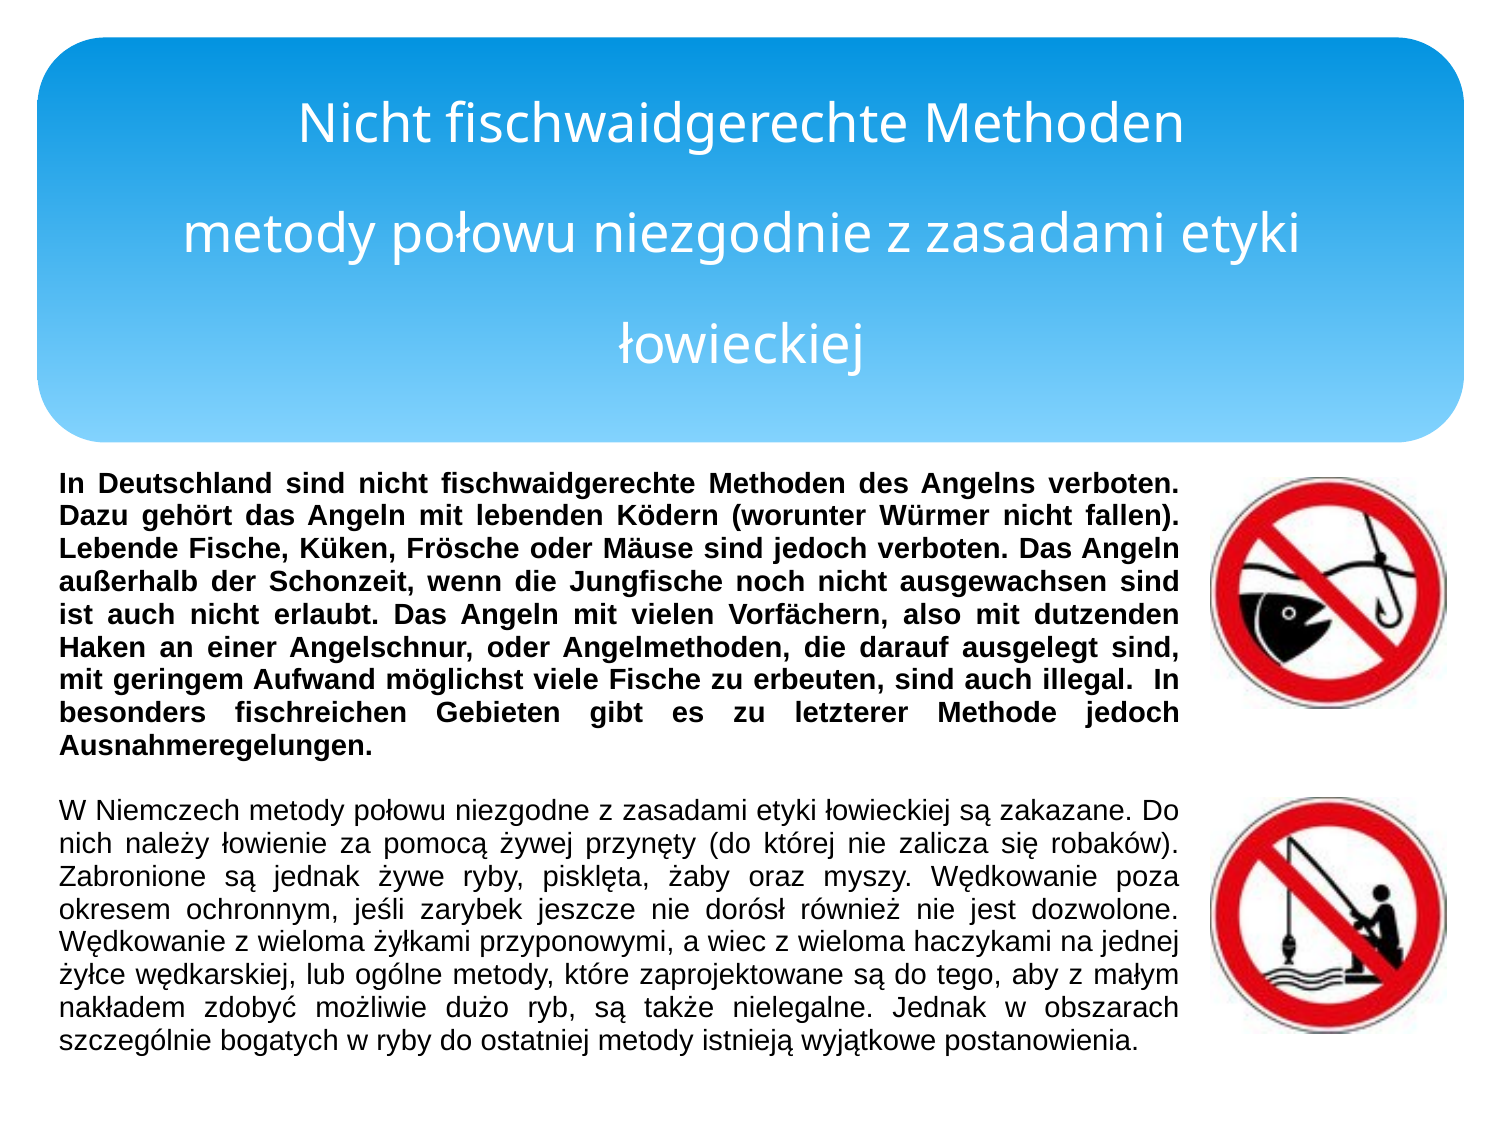

# Nicht fischwaidgerechte Methoden metody połowu niezgodnie z zasadami etyki łowieckiej
In Deutschland sind nicht fischwaidgerechte Methoden des Angelns verboten. Dazu gehört das Angeln mit lebenden Ködern (worunter Würmer nicht fallen). Lebende Fische, Küken, Frösche oder Mäuse sind jedoch verboten. Das Angeln außerhalb der Schonzeit, wenn die Jungfische noch nicht ausgewachsen sind ist auch nicht erlaubt. Das Angeln mit vielen Vorfächern, also mit dutzenden Haken an einer Angelschnur, oder Angelmethoden, die darauf ausgelegt sind, mit geringem Aufwand möglichst viele Fische zu erbeuten, sind auch illegal. In besonders fischreichen Gebieten gibt es zu letzterer Methode jedoch Ausnahmeregelungen.
W Niemczech metody połowu niezgodne z zasadami etyki łowieckiej są zakazane. Do nich należy łowienie za pomocą żywej przynęty (do której nie zalicza się robaków). Zabronione są jednak żywe ryby, pisklęta, żaby oraz myszy. Wędkowanie poza okresem ochronnym, jeśli zarybek jeszcze nie dorósł również nie jest dozwolone. Wędkowanie z wieloma żyłkami przyponowymi, a wiec z wieloma haczykami na jednej żyłce wędkarskiej, lub ogólne metody, które zaprojektowane są do tego, aby z małym nakładem zdobyć możliwie dużo ryb, są także nielegalne. Jednak w obszarach szczególnie bogatych w ryby do ostatniej metody istnieją wyjątkowe postanowienia.